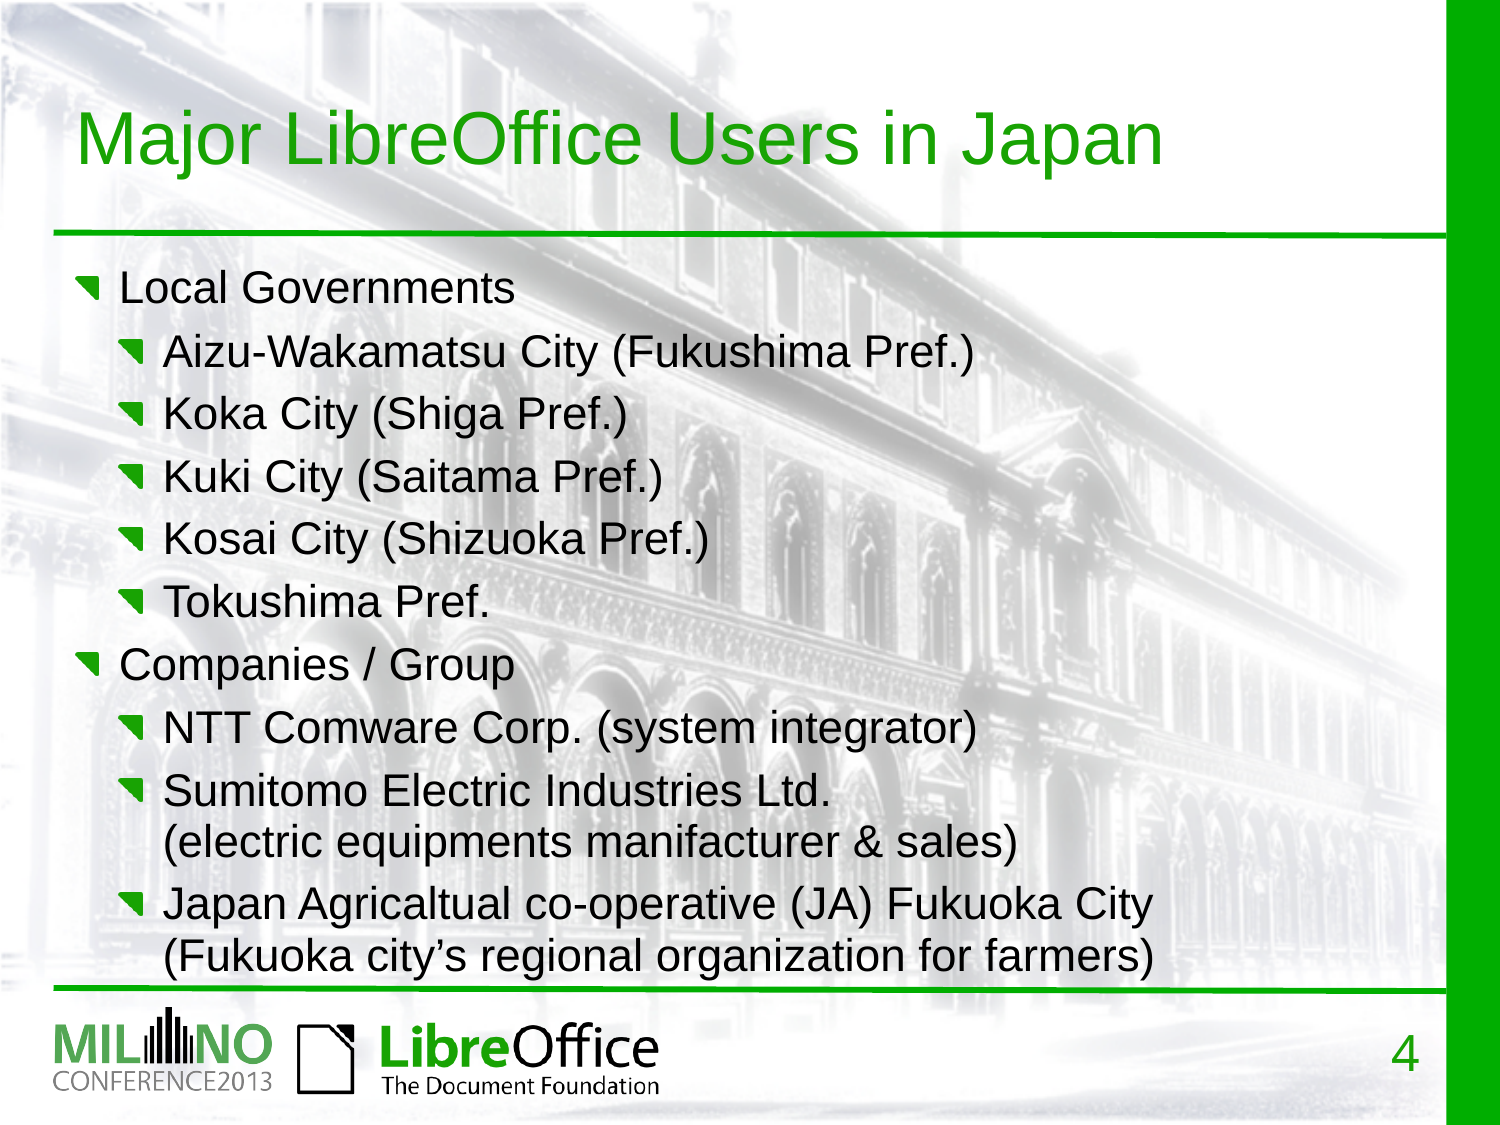

# Major LibreOffice Users in Japan
Local Governments
Aizu-Wakamatsu City (Fukushima Pref.)
Koka City (Shiga Pref.)
Kuki City (Saitama Pref.)
Kosai City (Shizuoka Pref.)
Tokushima Pref.
Companies / Group
NTT Comware Corp. (system integrator)
Sumitomo Electric Industries Ltd.
(electric equipments manifacturer & sales)
Japan Agricaltual co-operative (JA) Fukuoka City
(Fukuoka city’s regional organization for farmers)
4